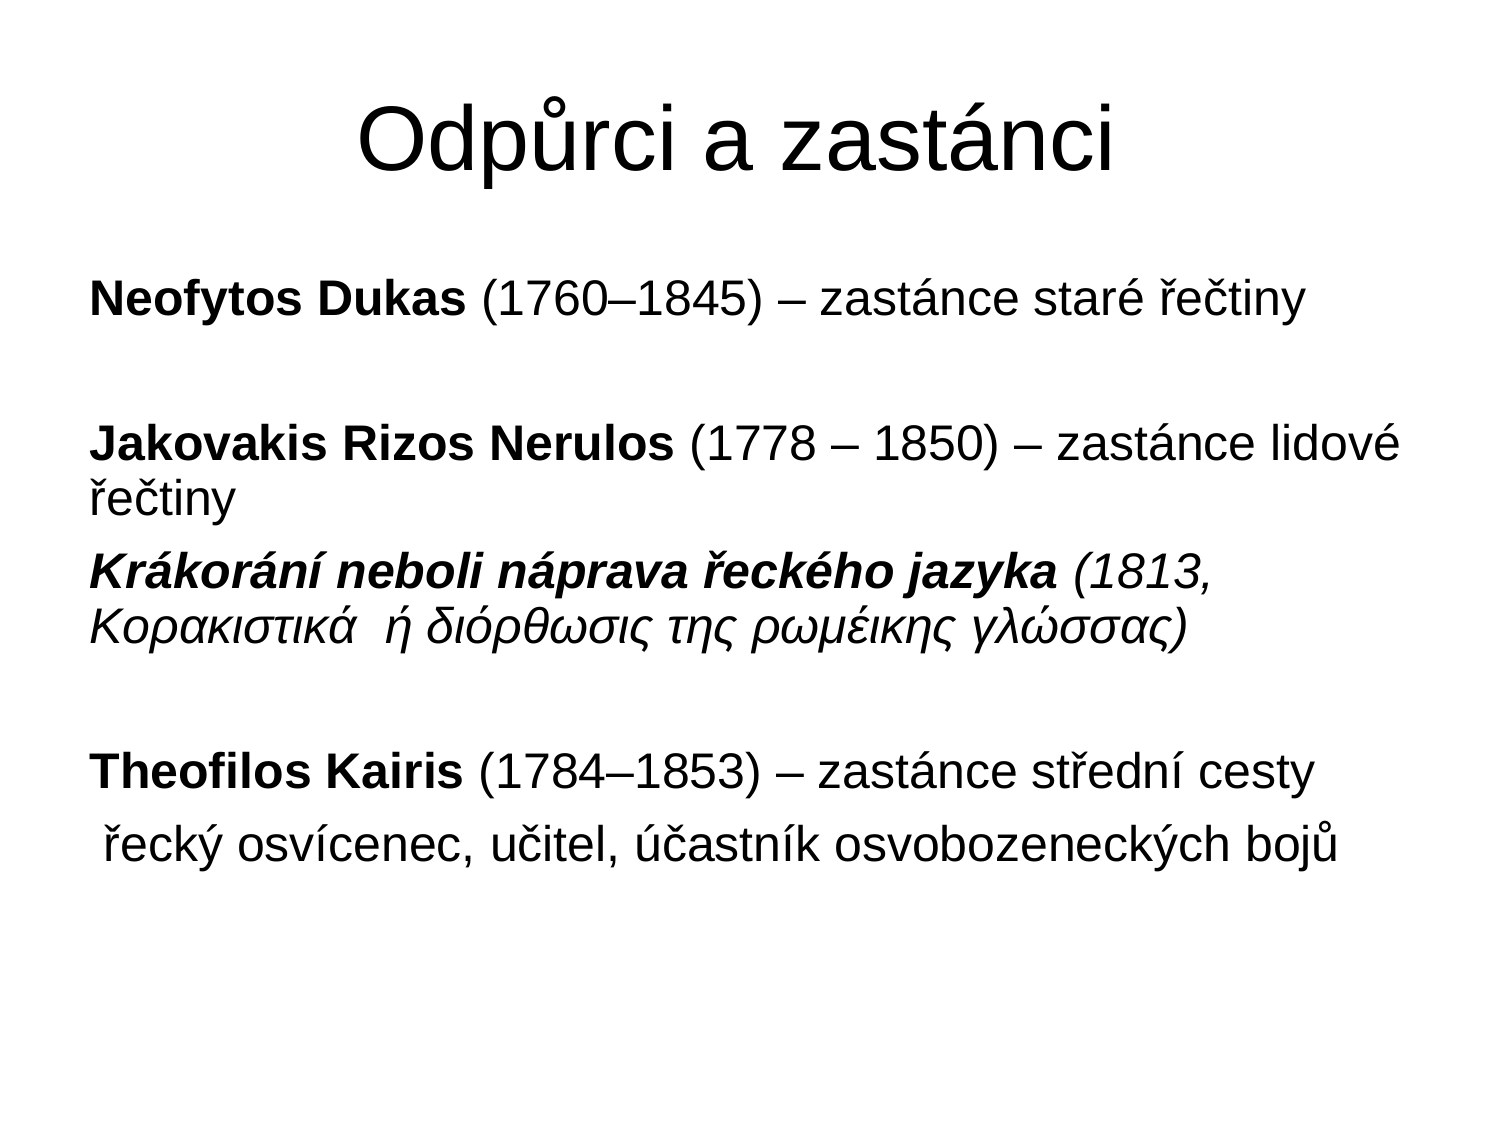

# Odpůrci a zastánci
Neofytos Dukas (1760–1845) – zastánce staré řečtiny
Jakovakis Rizos Nerulos (1778 – 1850) – zastánce lidové řečtiny
Krákorání neboli náprava řeckého jazyka (1813, Κορακιστικά ή διόρθωσις της ρωμέικης γλώσσας)
Theofilos Kairis (1784–1853) – zastánce střední cesty
 řecký osvícenec, učitel, účastník osvobozeneckých bojů